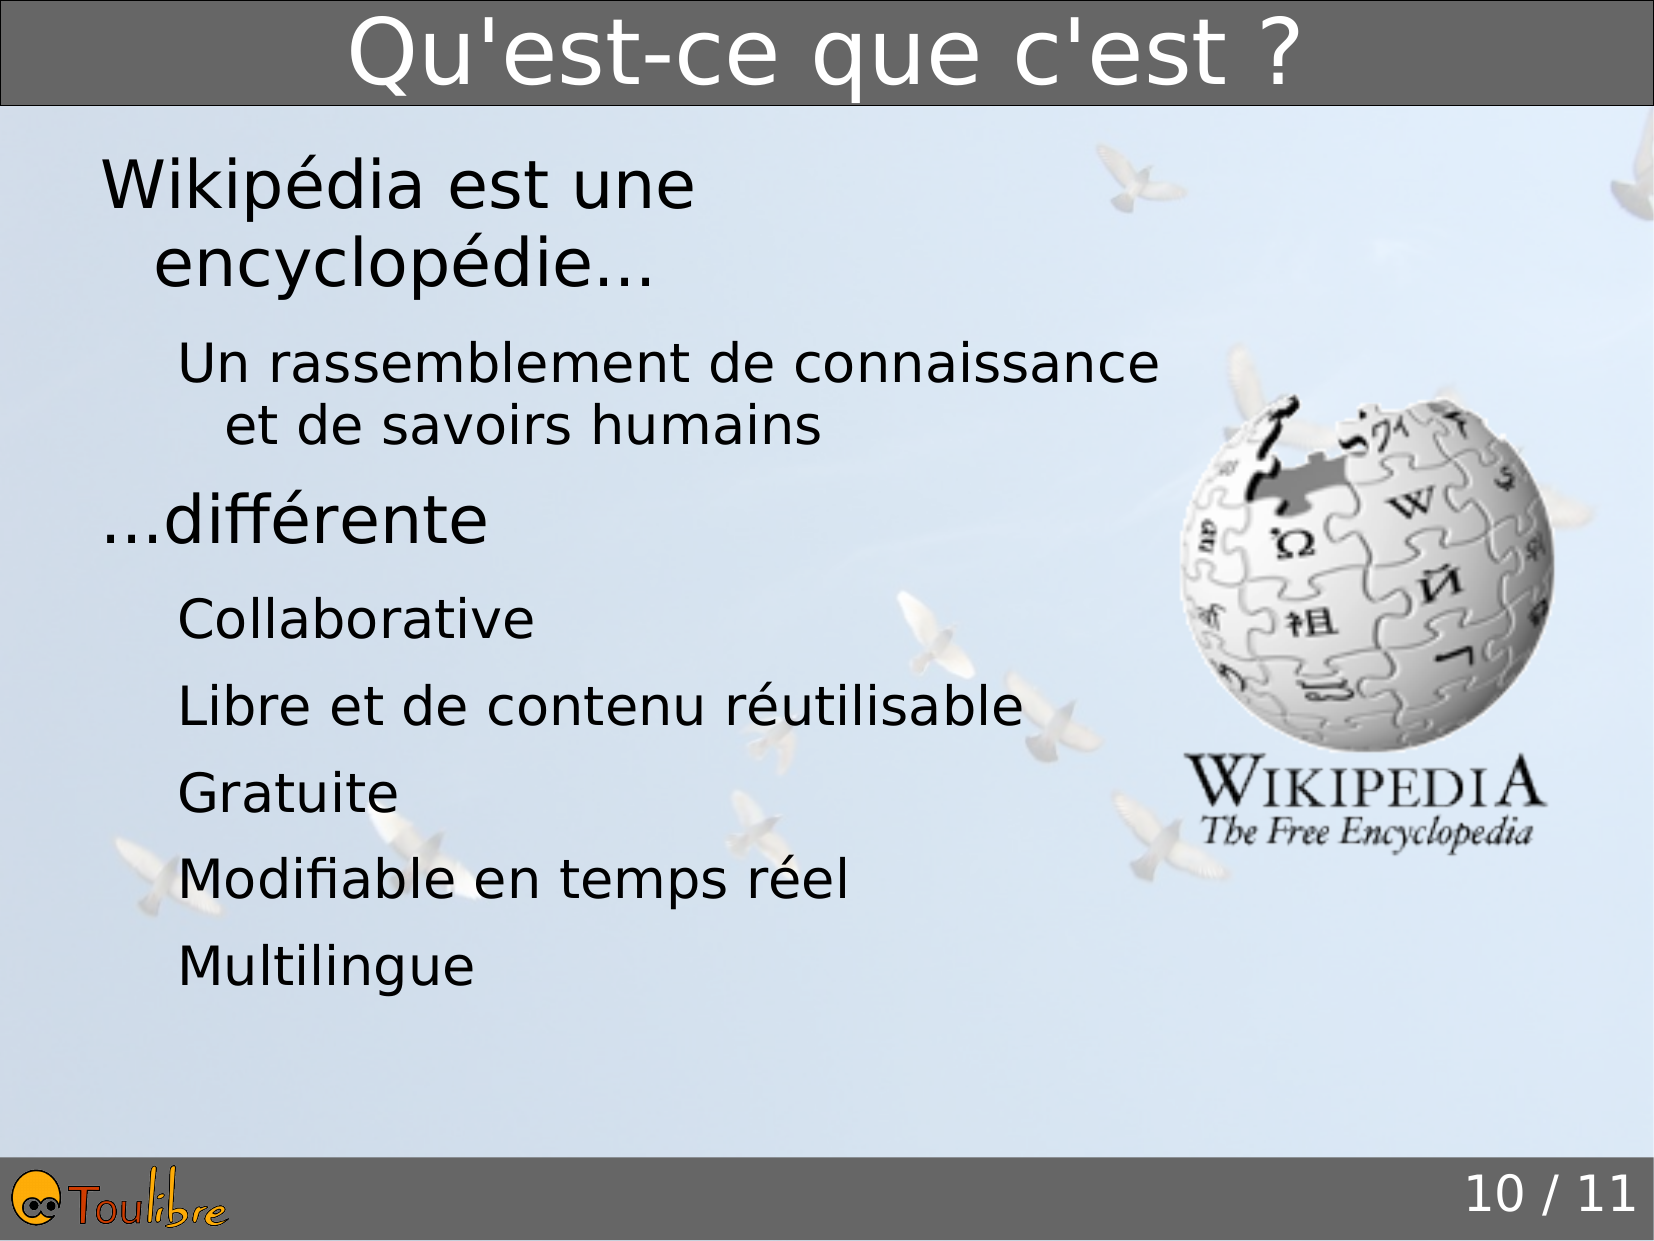

# Qu'est-ce que c'est ?
Wikipédia est une encyclopédie...
Un rassemblement de connaissance et de savoirs humains
...différente
Collaborative
Libre et de contenu réutilisable
Gratuite
Modifiable en temps réel
Multilingue